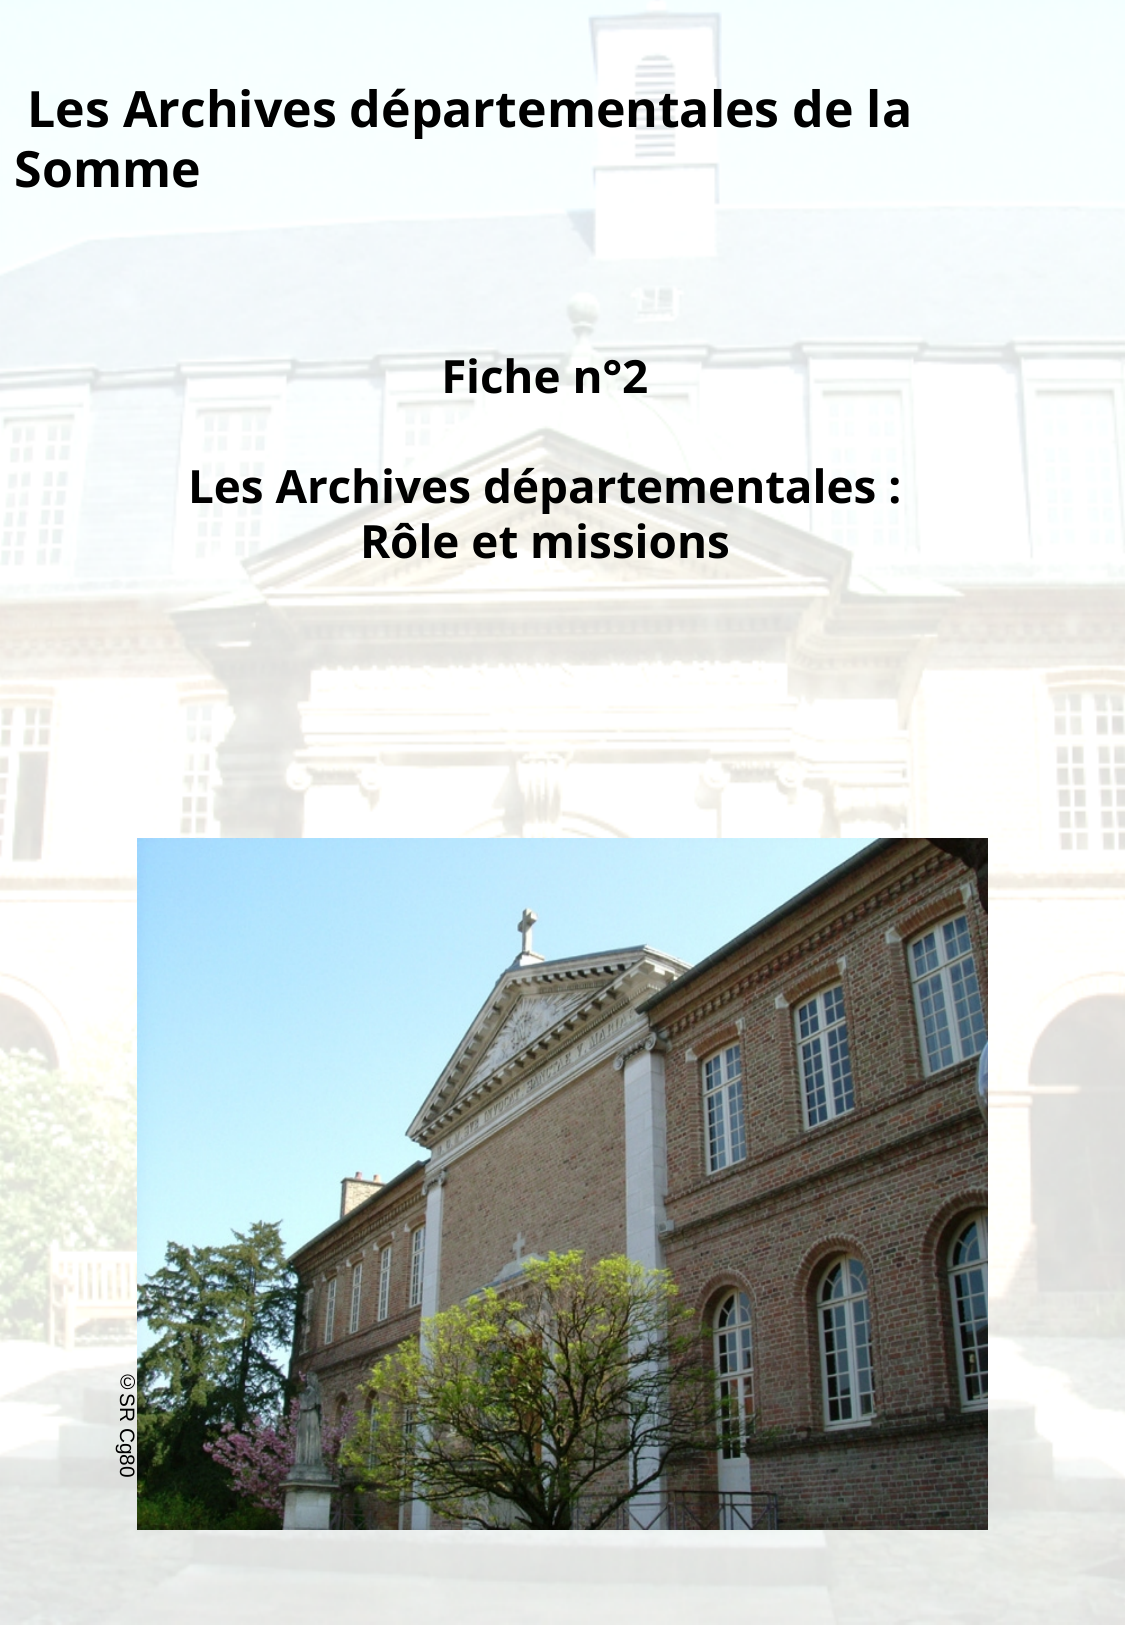

Les Archives départementales de la Somme
Fiche n°2
Les Archives départementales :
Rôle et missions
©SR Cg80